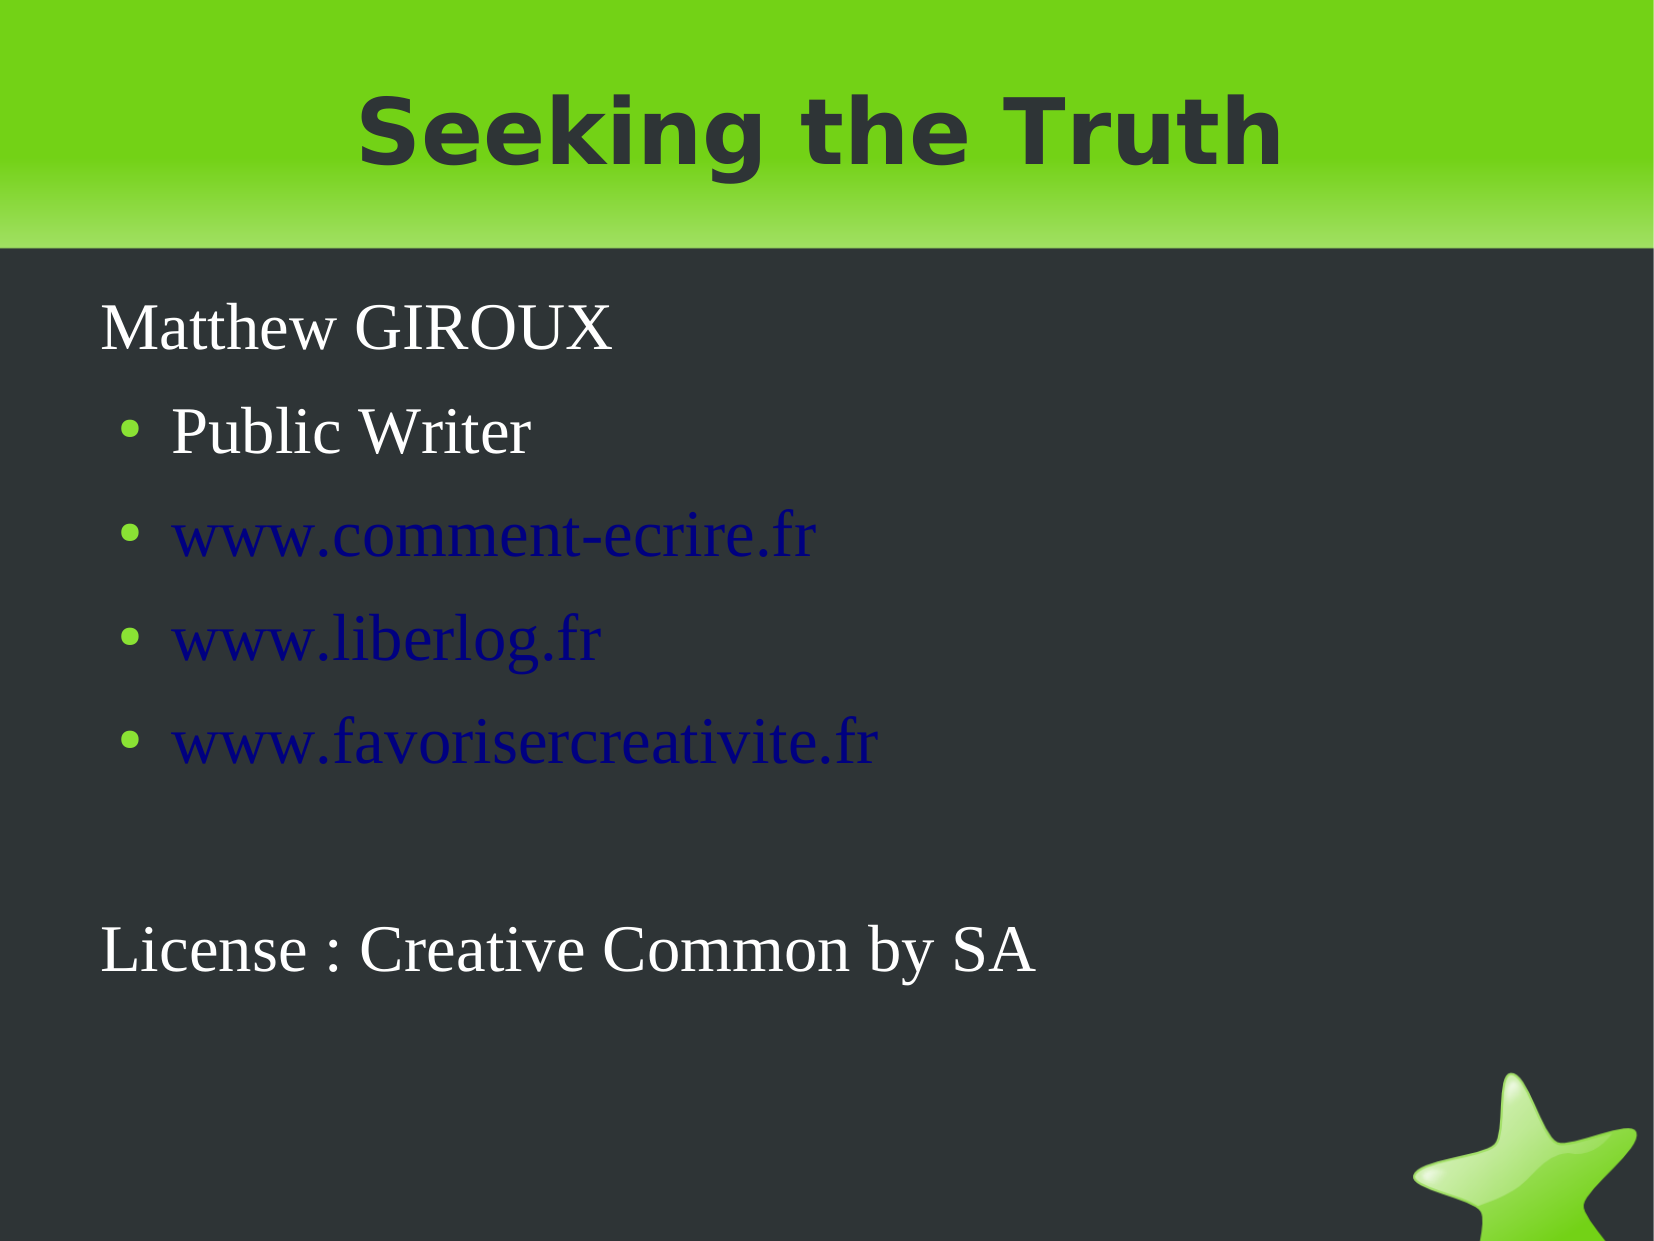

# Seeking the Truth
Matthew GIROUX
Public Writer
www.comment-ecrire.fr
www.liberlog.fr
www.favorisercreativite.fr
License : Creative Common by SA